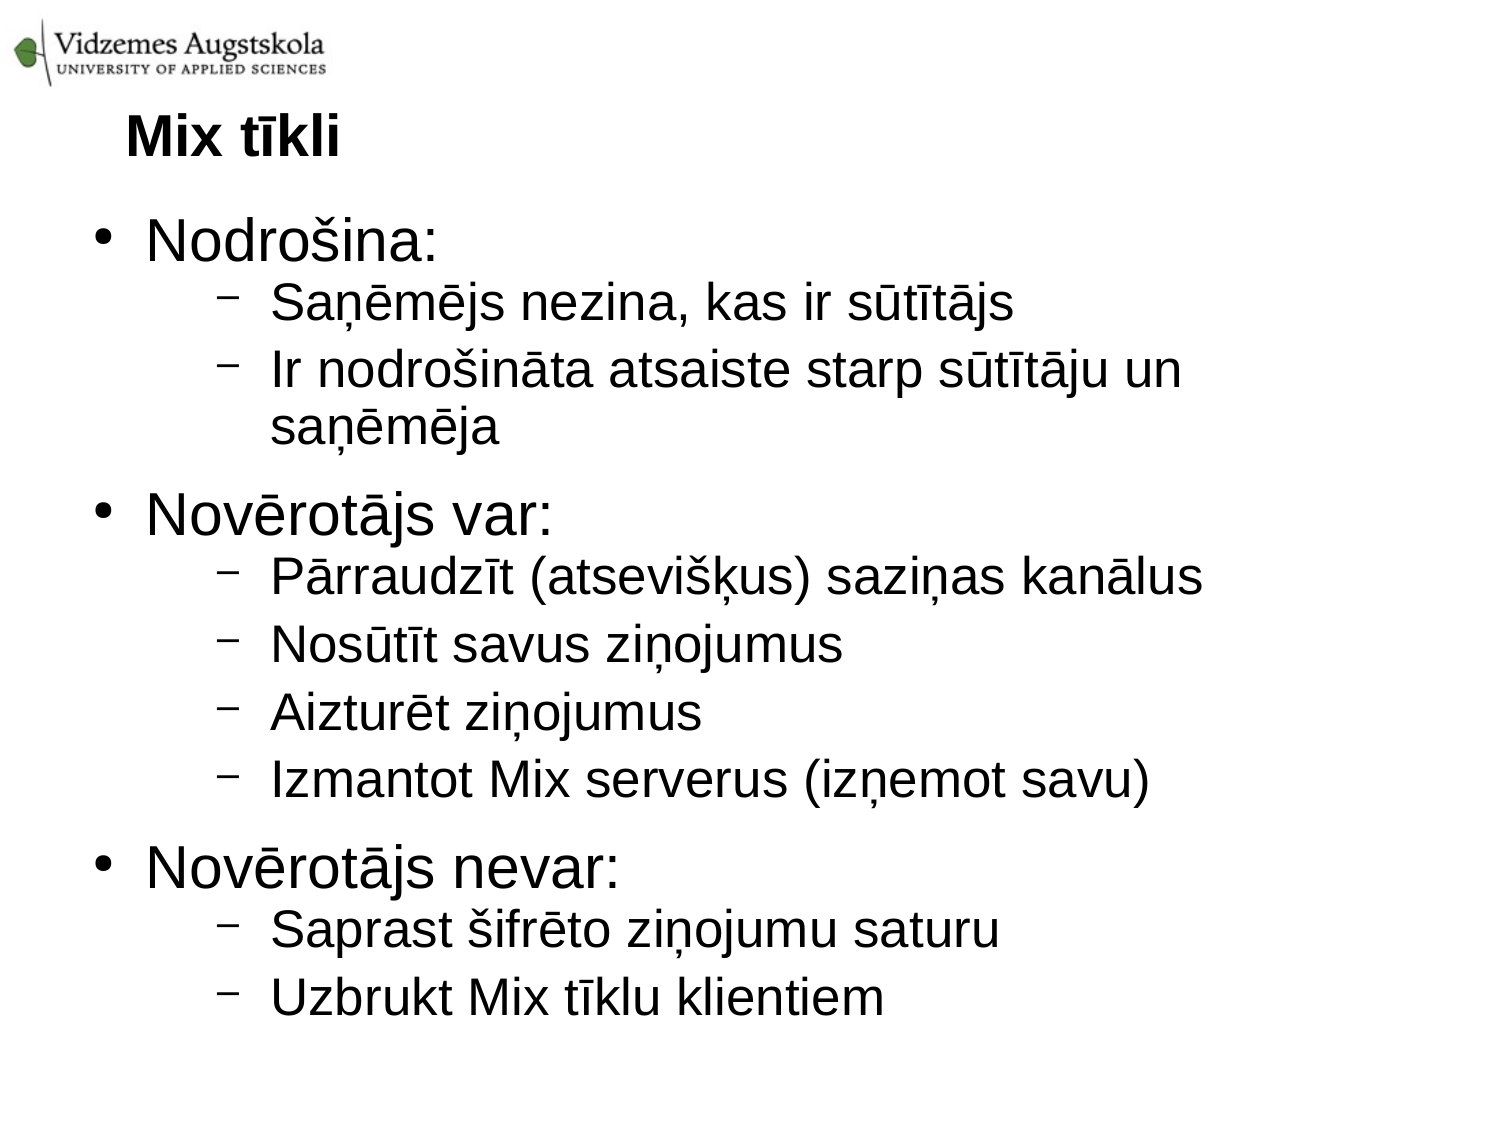

# Mix tīkli
Nodrošina:
Saņēmējs nezina, kas ir sūtītājs
Ir nodrošināta atsaiste starp sūtītāju un saņēmēja
Novērotājs var:
Pārraudzīt (atsevišķus) saziņas kanālus
Nosūtīt savus ziņojumus
Aizturēt ziņojumus
Izmantot Mix serverus (izņemot savu)
Novērotājs nevar:
Saprast šifrēto ziņojumu saturu
Uzbrukt Mix tīklu klientiem